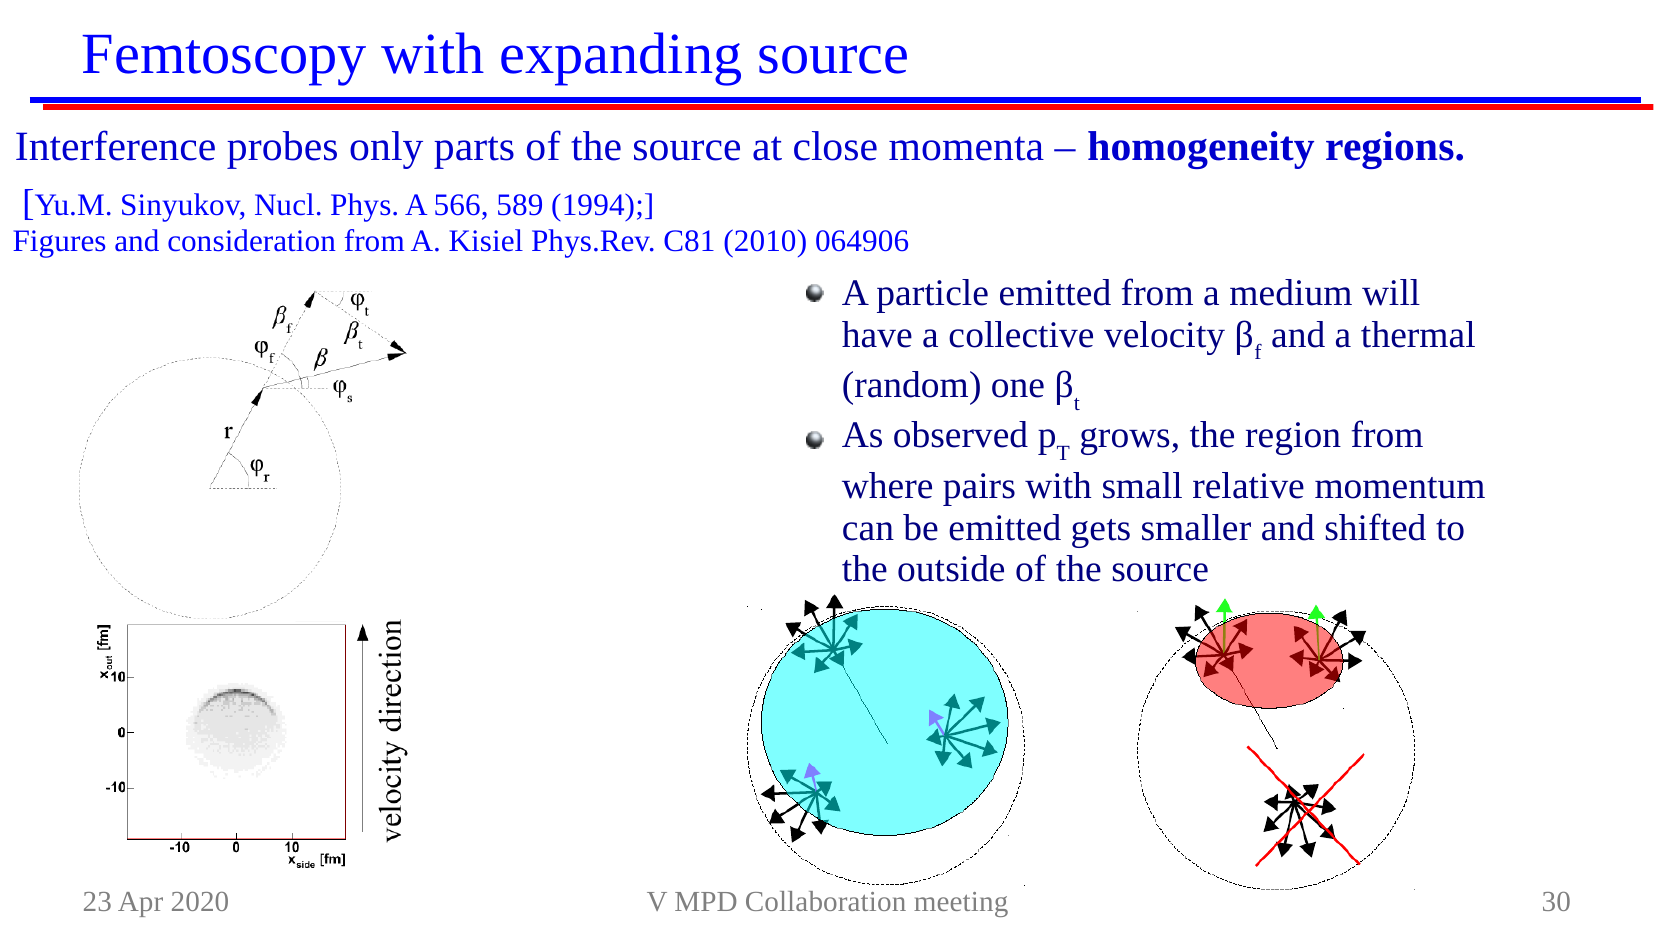

# Femtoscopy with expanding source
Interference probes only parts of the source at close momenta – homogeneity regions.
 [Yu.M. Sinyukov, Nucl. Phys. A 566, 589 (1994);]
Figures and consideration from A. Kisiel Phys.Rev. C81 (2010) 064906
A particle emitted from a medium will
have a collective velocity βf and a thermal
(random) one βt
As observed pT grows, the region from
where pairs with small relative momentum
can be emitted gets smaller and shifted to
the outside of the source
23 Apr 2020
V MPD Collaboration meeting
30